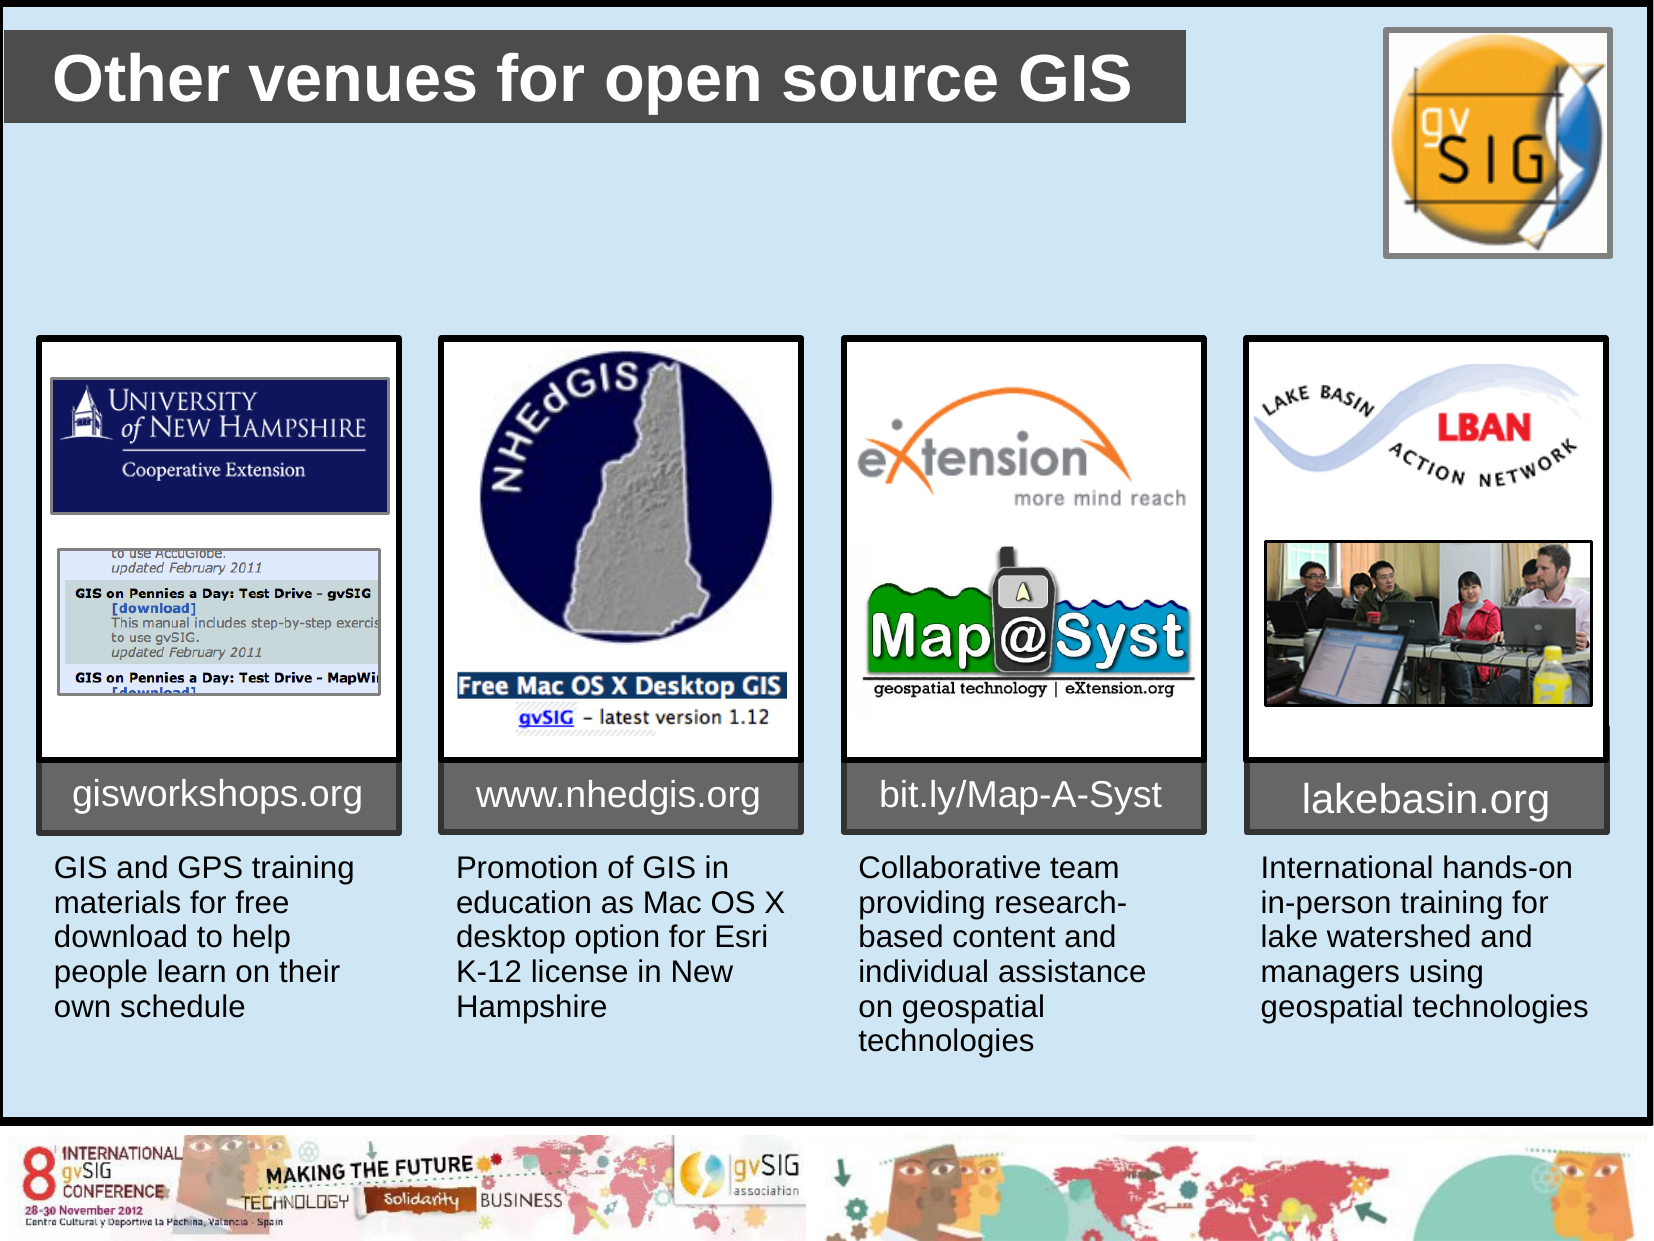

Other venues for open source GIS
gisworkshops.org
GIS and GPS training materials for free download to help people learn on their own schedule
www.nhedgis.org
Promotion of GIS in education as Mac OS X desktop option for Esri K-12 license in New Hampshire
bit.ly/Map-A-Syst
Collaborative team providing research-based content and individual assistance on geospatial technologies
lakebasin.org
International hands-on in-person training for lake watershed and managers using geospatial technologies